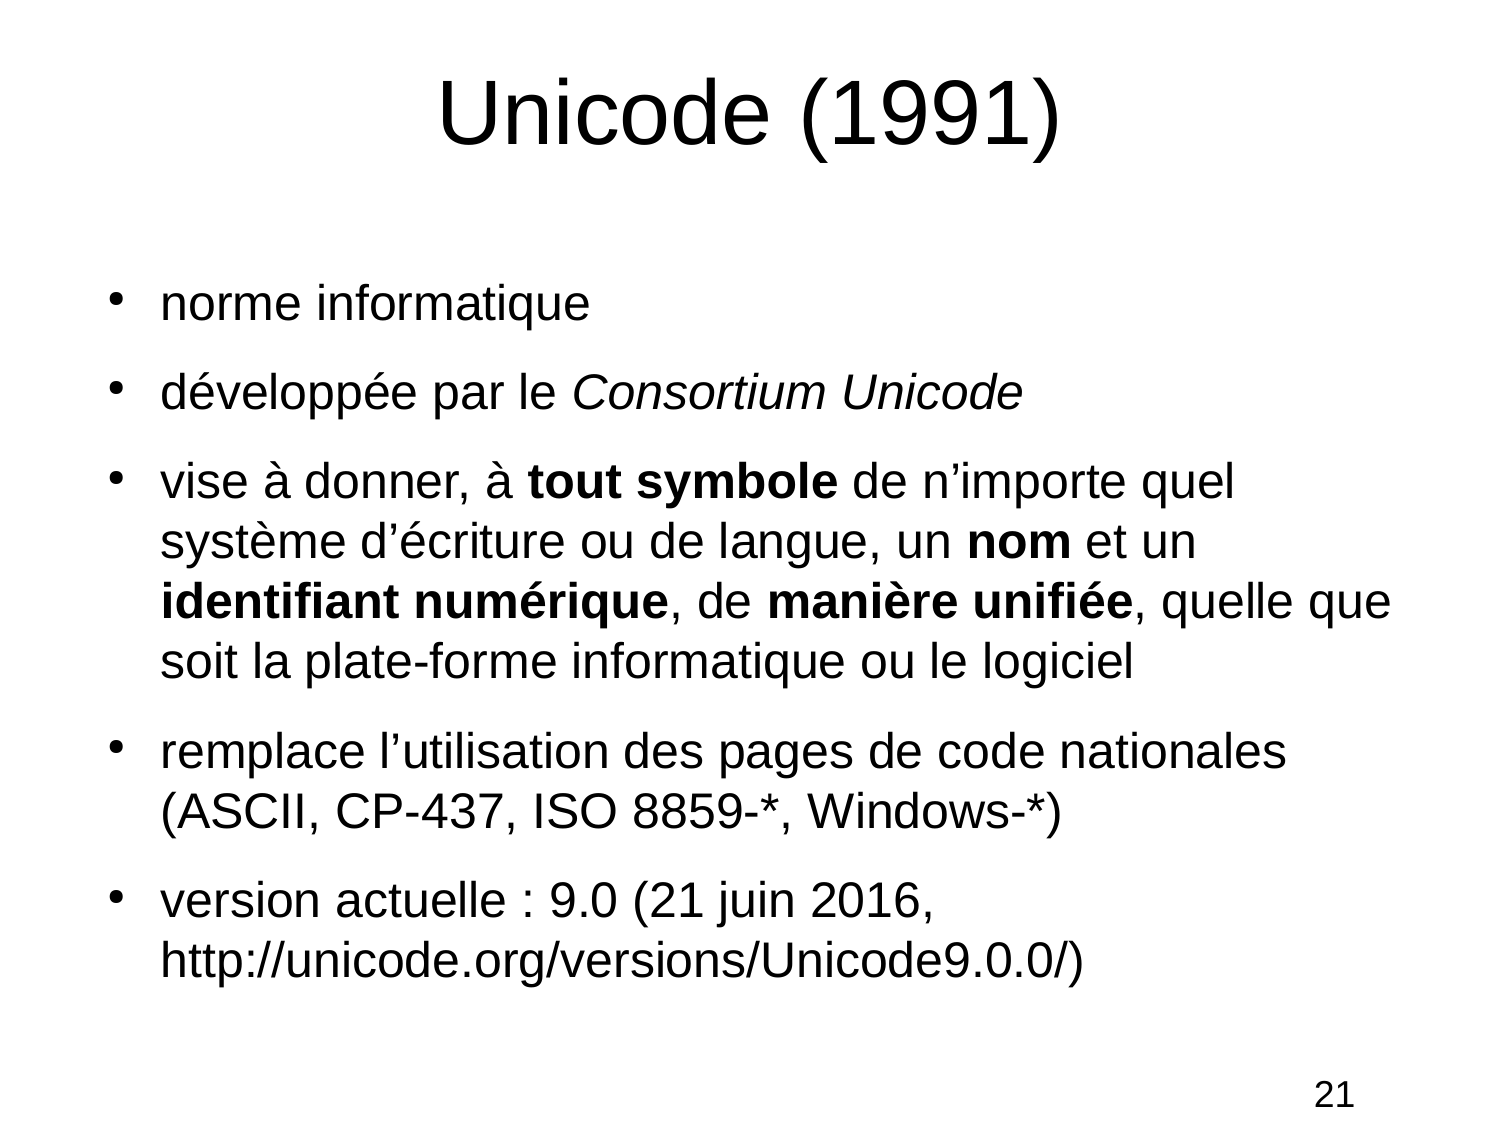

# Unicode (1991)
norme informatique
développée par le Consortium Unicode
vise à donner, à tout symbole de n’importe quel système d’écriture ou de langue, un nom et un identifiant numérique, de manière unifiée, quelle que soit la plate-forme informatique ou le logiciel
remplace l’utilisation des pages de code nationales (ASCII, CP-437, ISO 8859-*, Windows-*)
version actuelle : 9.0 (21 juin 2016, http://unicode.org/versions/Unicode9.0.0/)